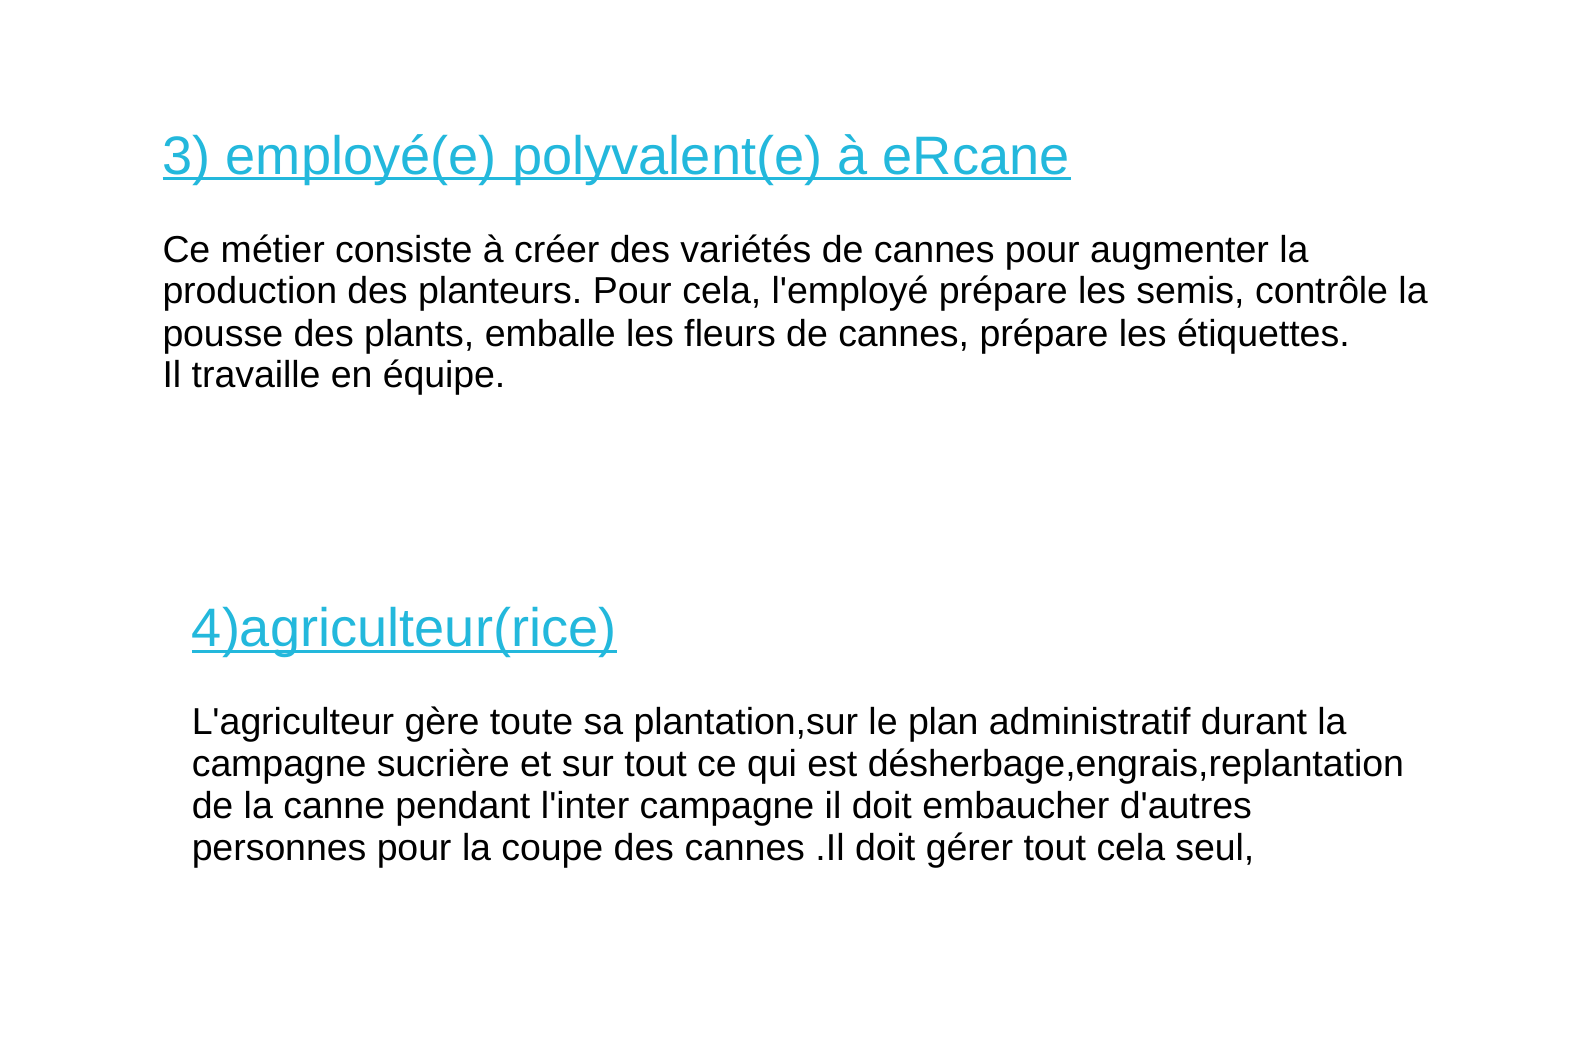

3) employé(e) polyvalent(e) à eRcane
Ce métier consiste à créer des variétés de cannes pour augmenter la production des planteurs. Pour cela, l'employé prépare les semis, contrôle la pousse des plants, emballe les fleurs de cannes, prépare les étiquettes.
Il travaille en équipe.
4)agriculteur(rice)
L'agriculteur gère toute sa plantation,sur le plan administratif durant la campagne sucrière et sur tout ce qui est désherbage,engrais,replantation de la canne pendant l'inter campagne il doit embaucher d'autres personnes pour la coupe des cannes .Il doit gérer tout cela seul,